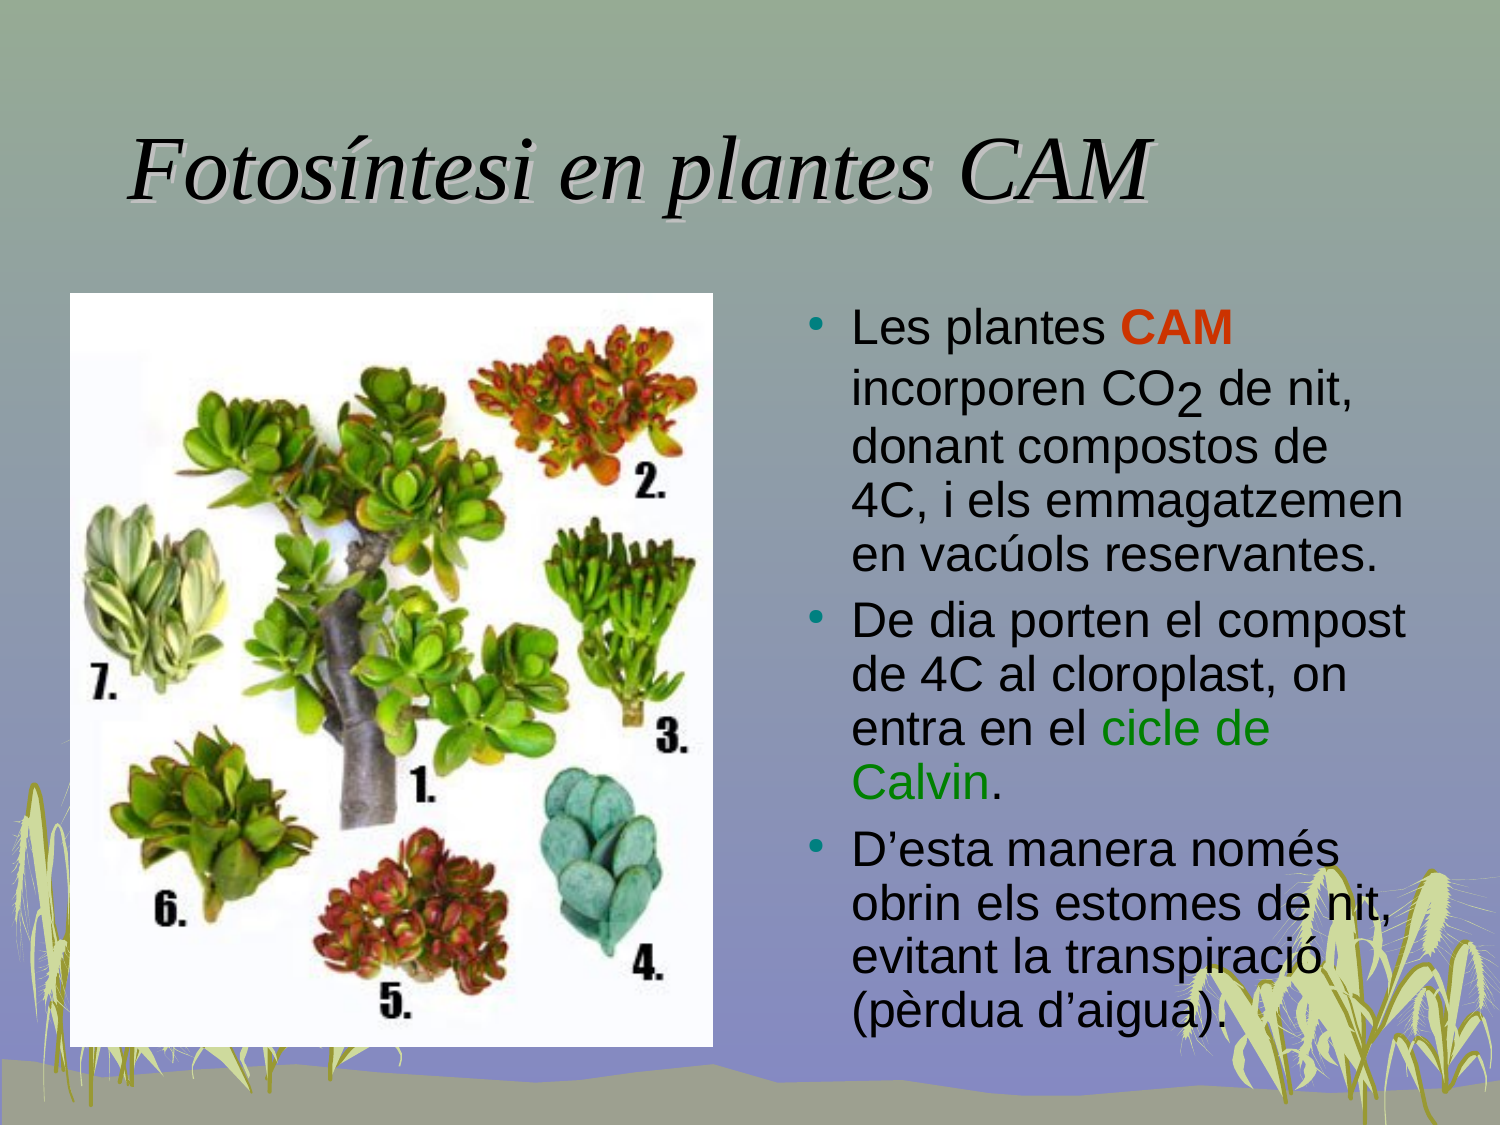

# Fotosíntesi en plantes CAM
Les plantes CAM incorporen CO2 de nit, donant compostos de 4C, i els emmagatzemen en vacúols reservantes.
De dia porten el compost de 4C al cloroplast, on entra en el cicle de Calvin.
D’esta manera només obrin els estomes de nit, evitant la transpiració (pèrdua d’aigua).